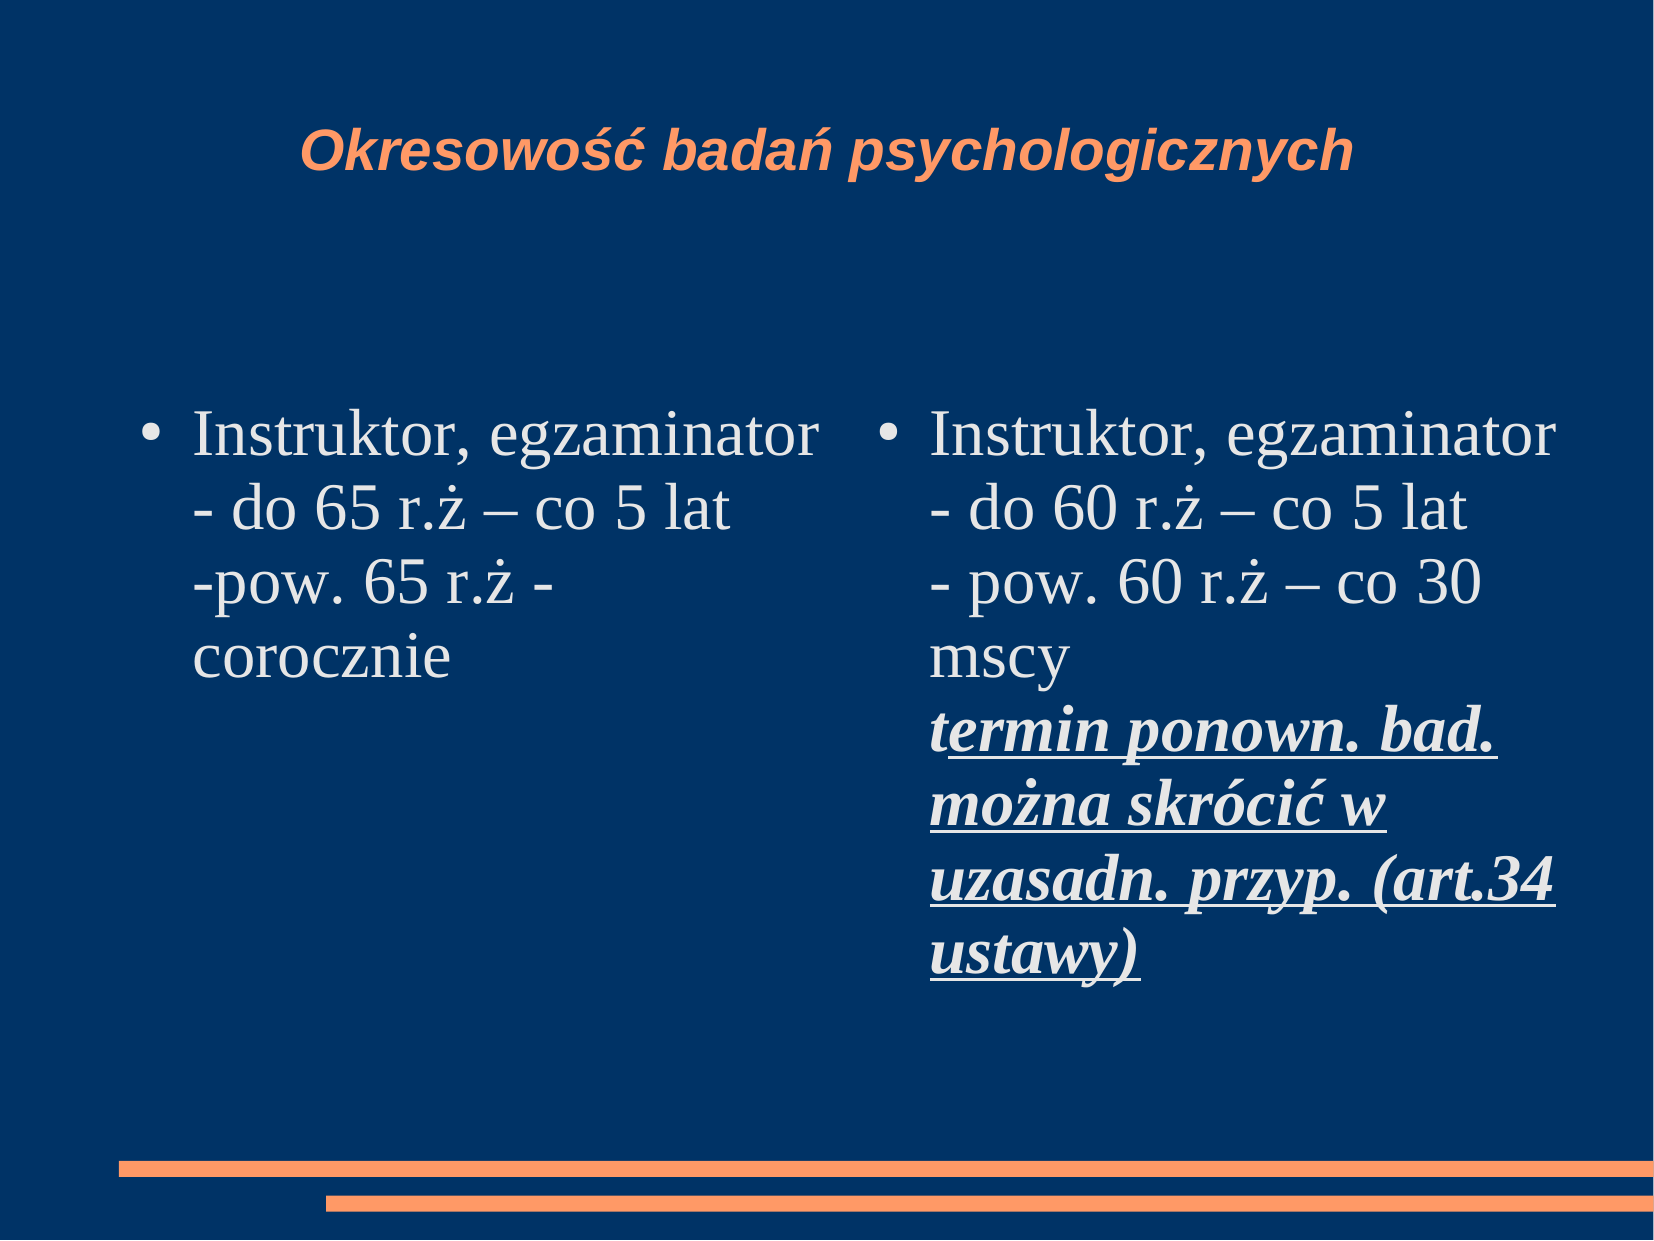

# Okresowość badań psychologicznych
Instruktor, egzaminator
- do 65 r.ż – co 5 lat
-pow. 65 r.ż - corocznie
Instruktor, egzaminator
- do 60 r.ż – co 5 lat
- pow. 60 r.ż – co 30 mscy
termin ponown. bad. można skrócić w uzasadn. przyp. (art.34 ustawy)